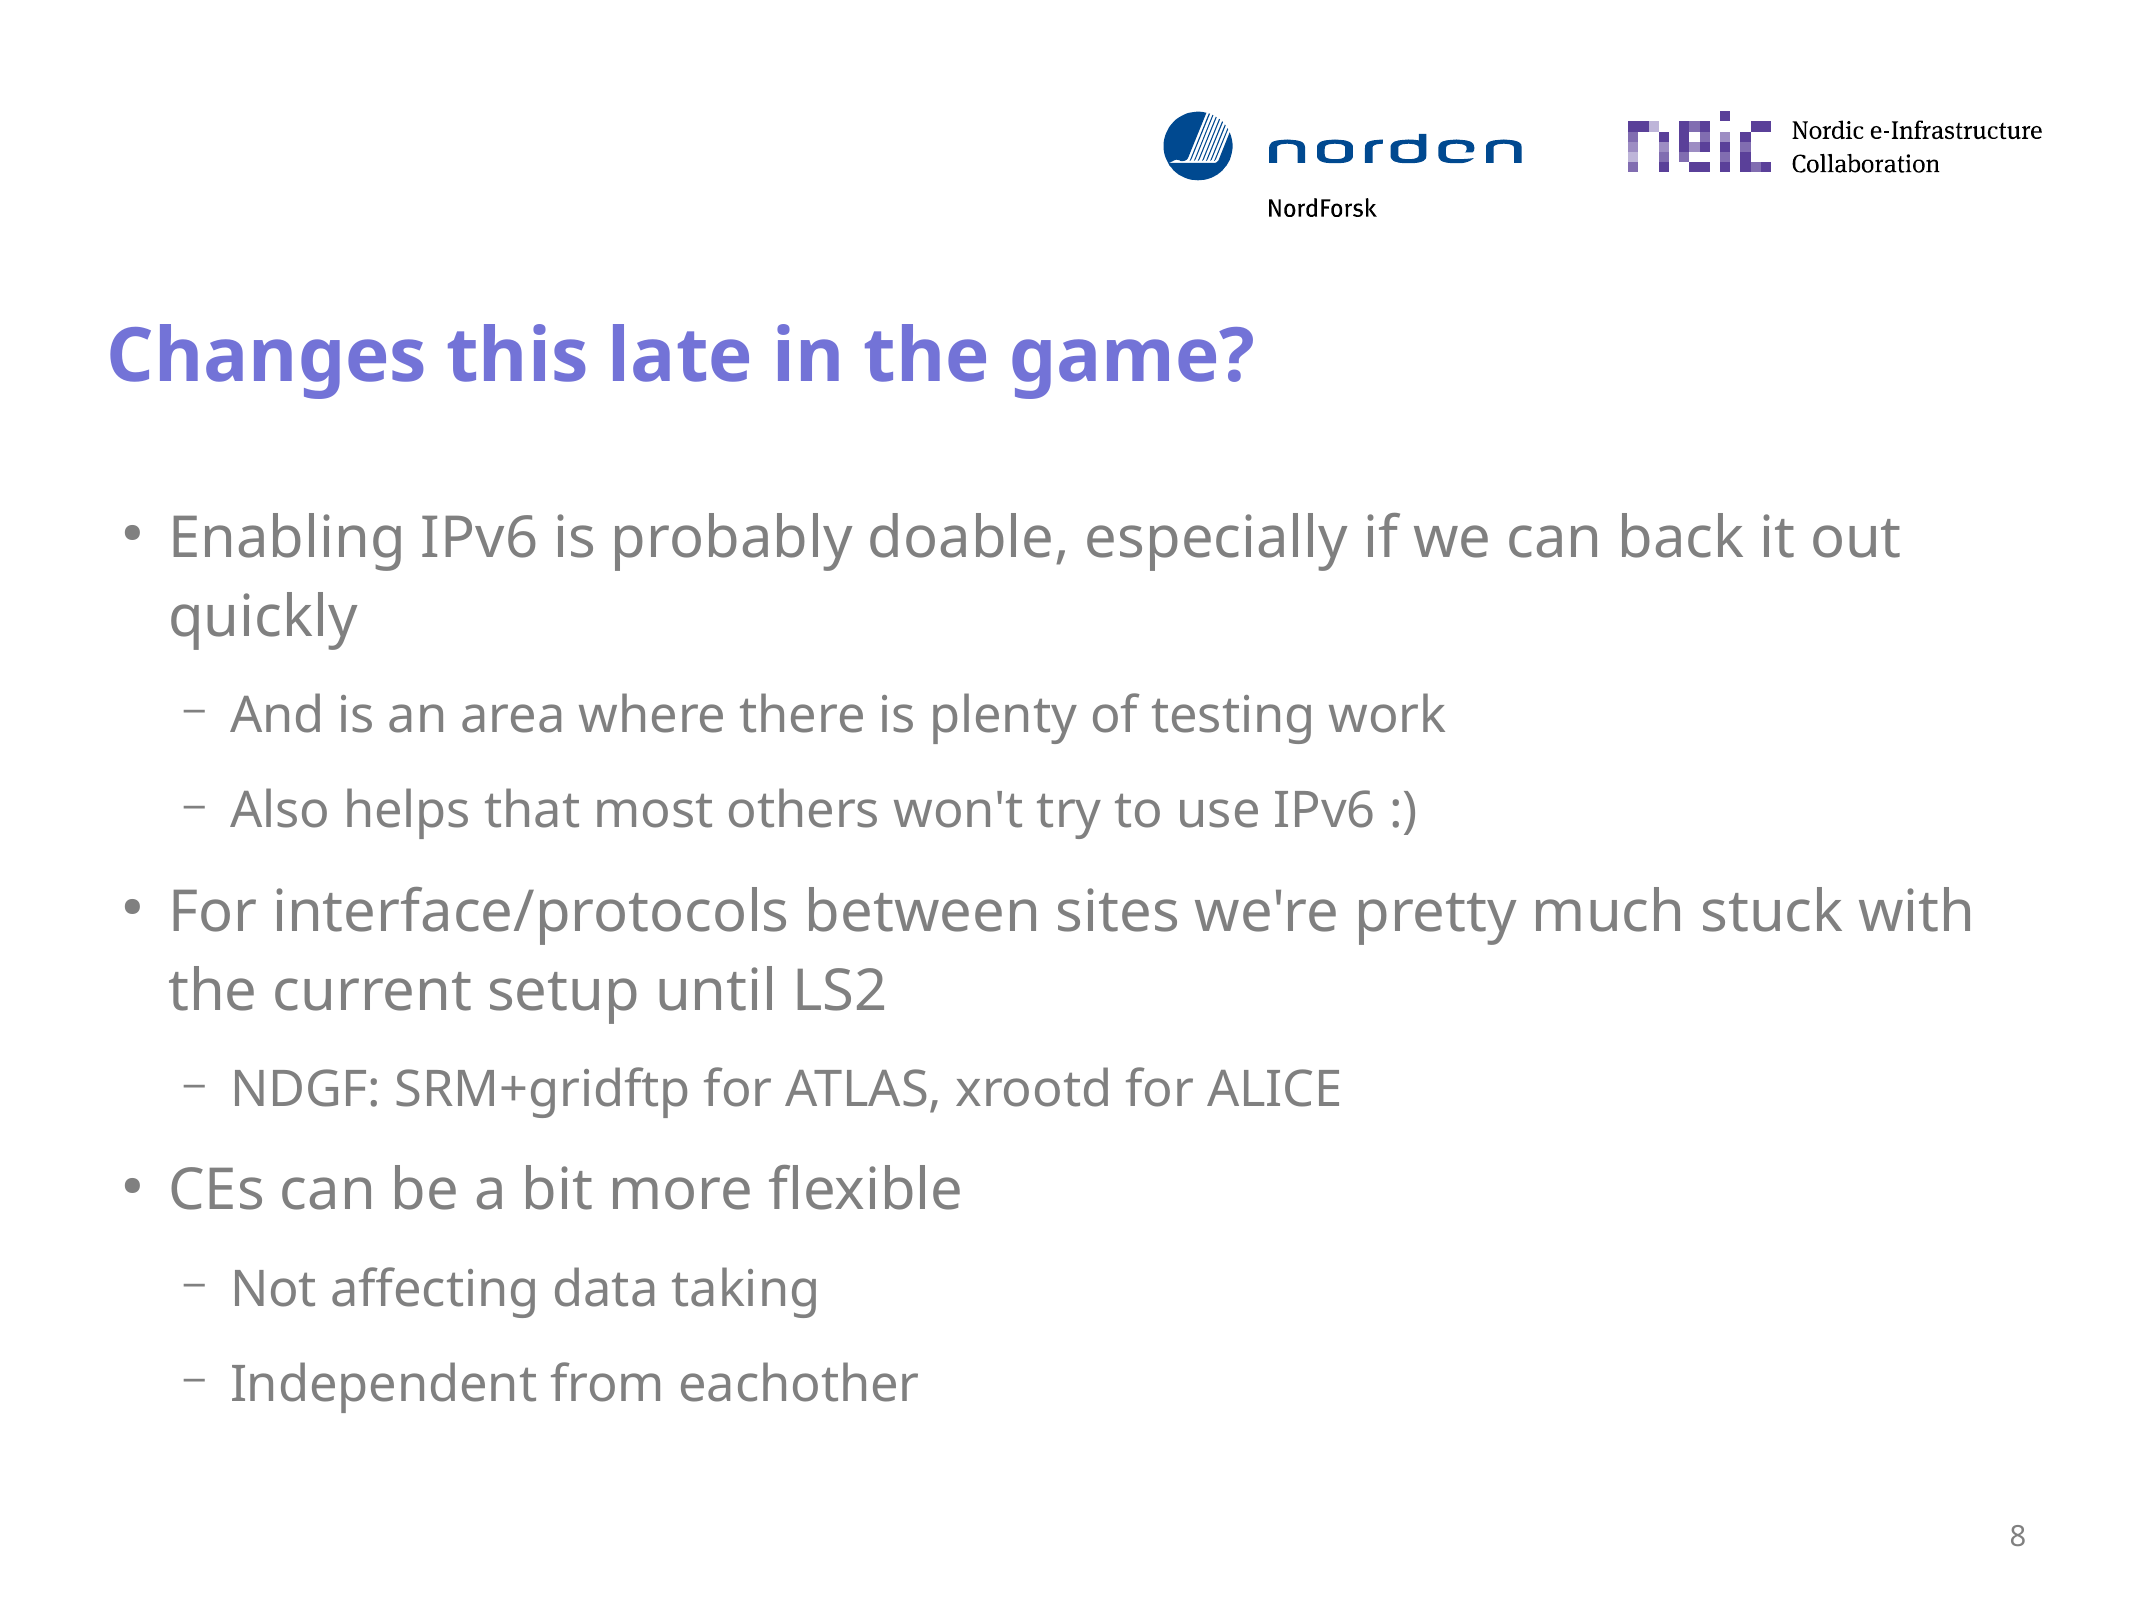

# Changes this late in the game?
Enabling IPv6 is probably doable, especially if we can back it out quickly
And is an area where there is plenty of testing work
Also helps that most others won't try to use IPv6 :)
For interface/protocols between sites we're pretty much stuck with the current setup until LS2
NDGF: SRM+gridftp for ATLAS, xrootd for ALICE
CEs can be a bit more flexible
Not affecting data taking
Independent from eachother
8